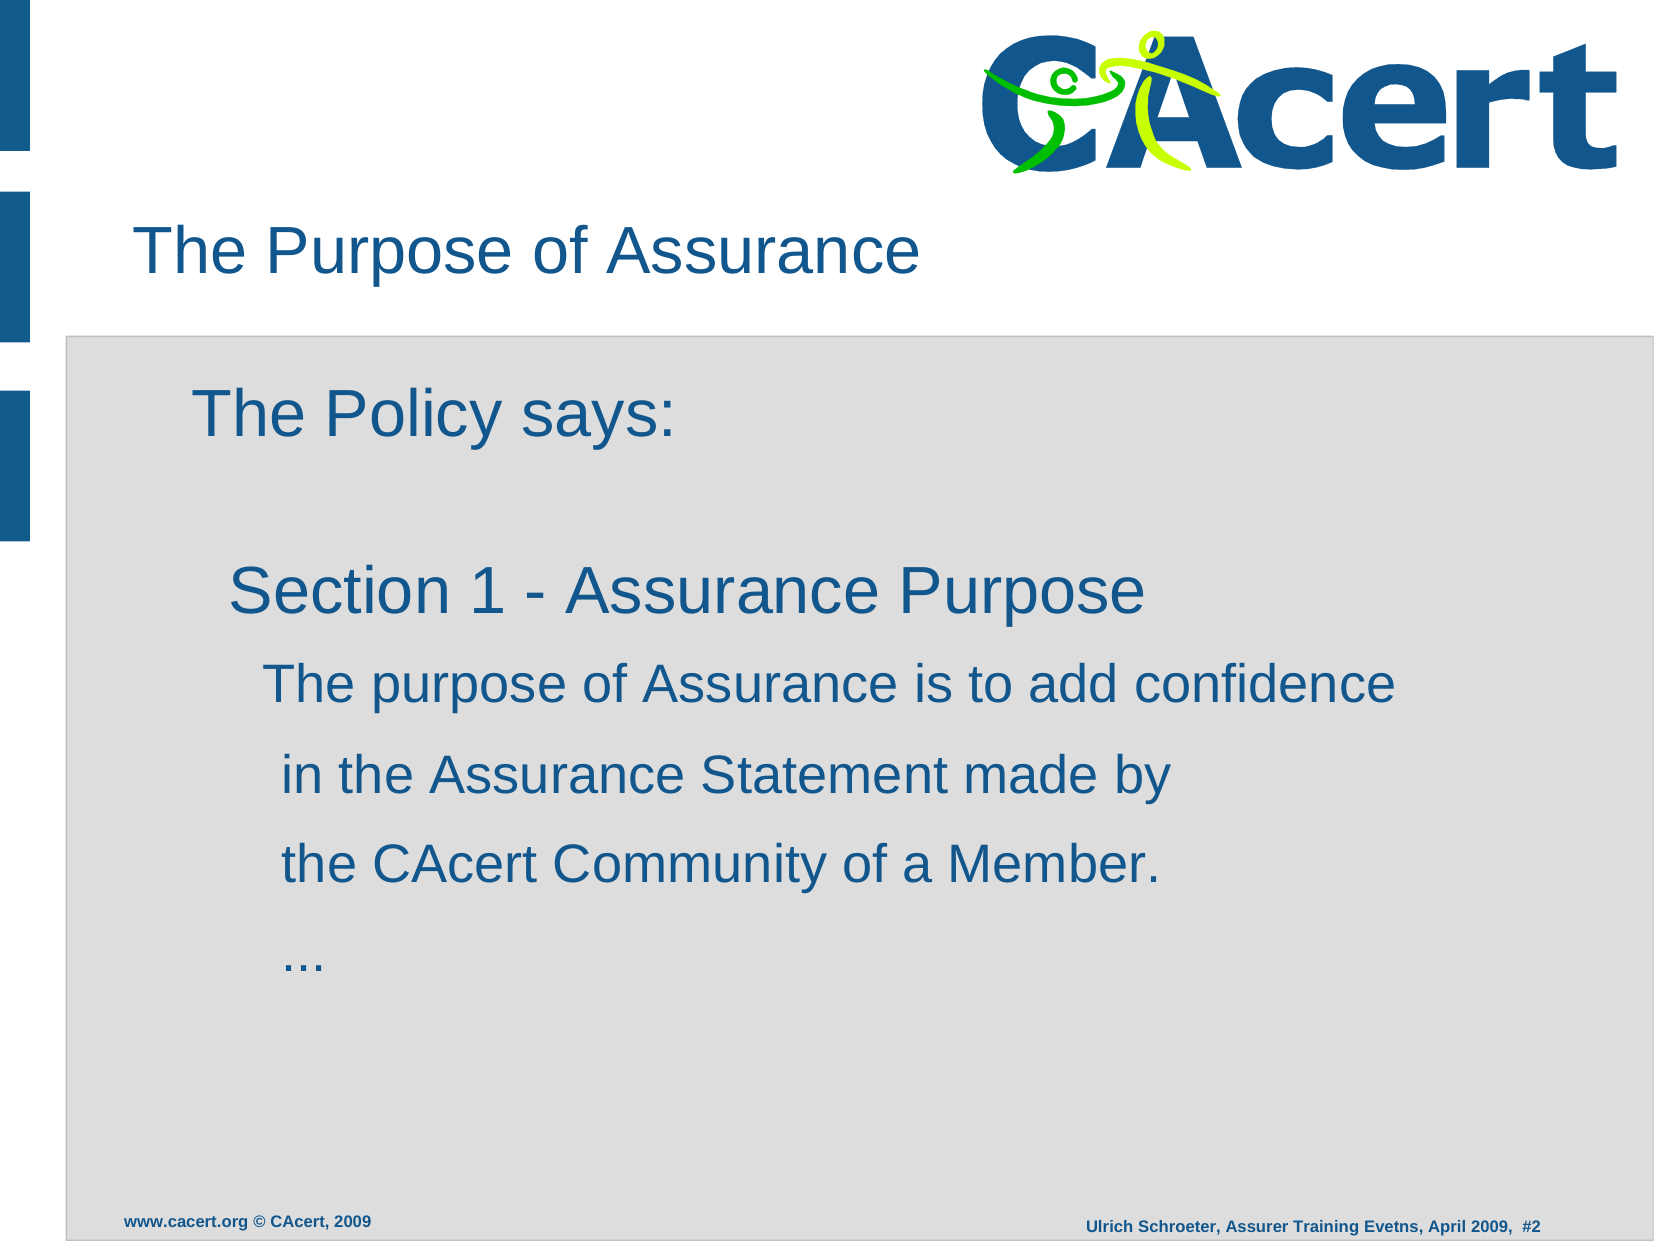

The Purpose of Assurance
The Policy says:
 Section 1 - Assurance Purpose
 The purpose of Assurance is to add confidence
 in the Assurance Statement made by
 the CAcert Community of a Member.
 ...